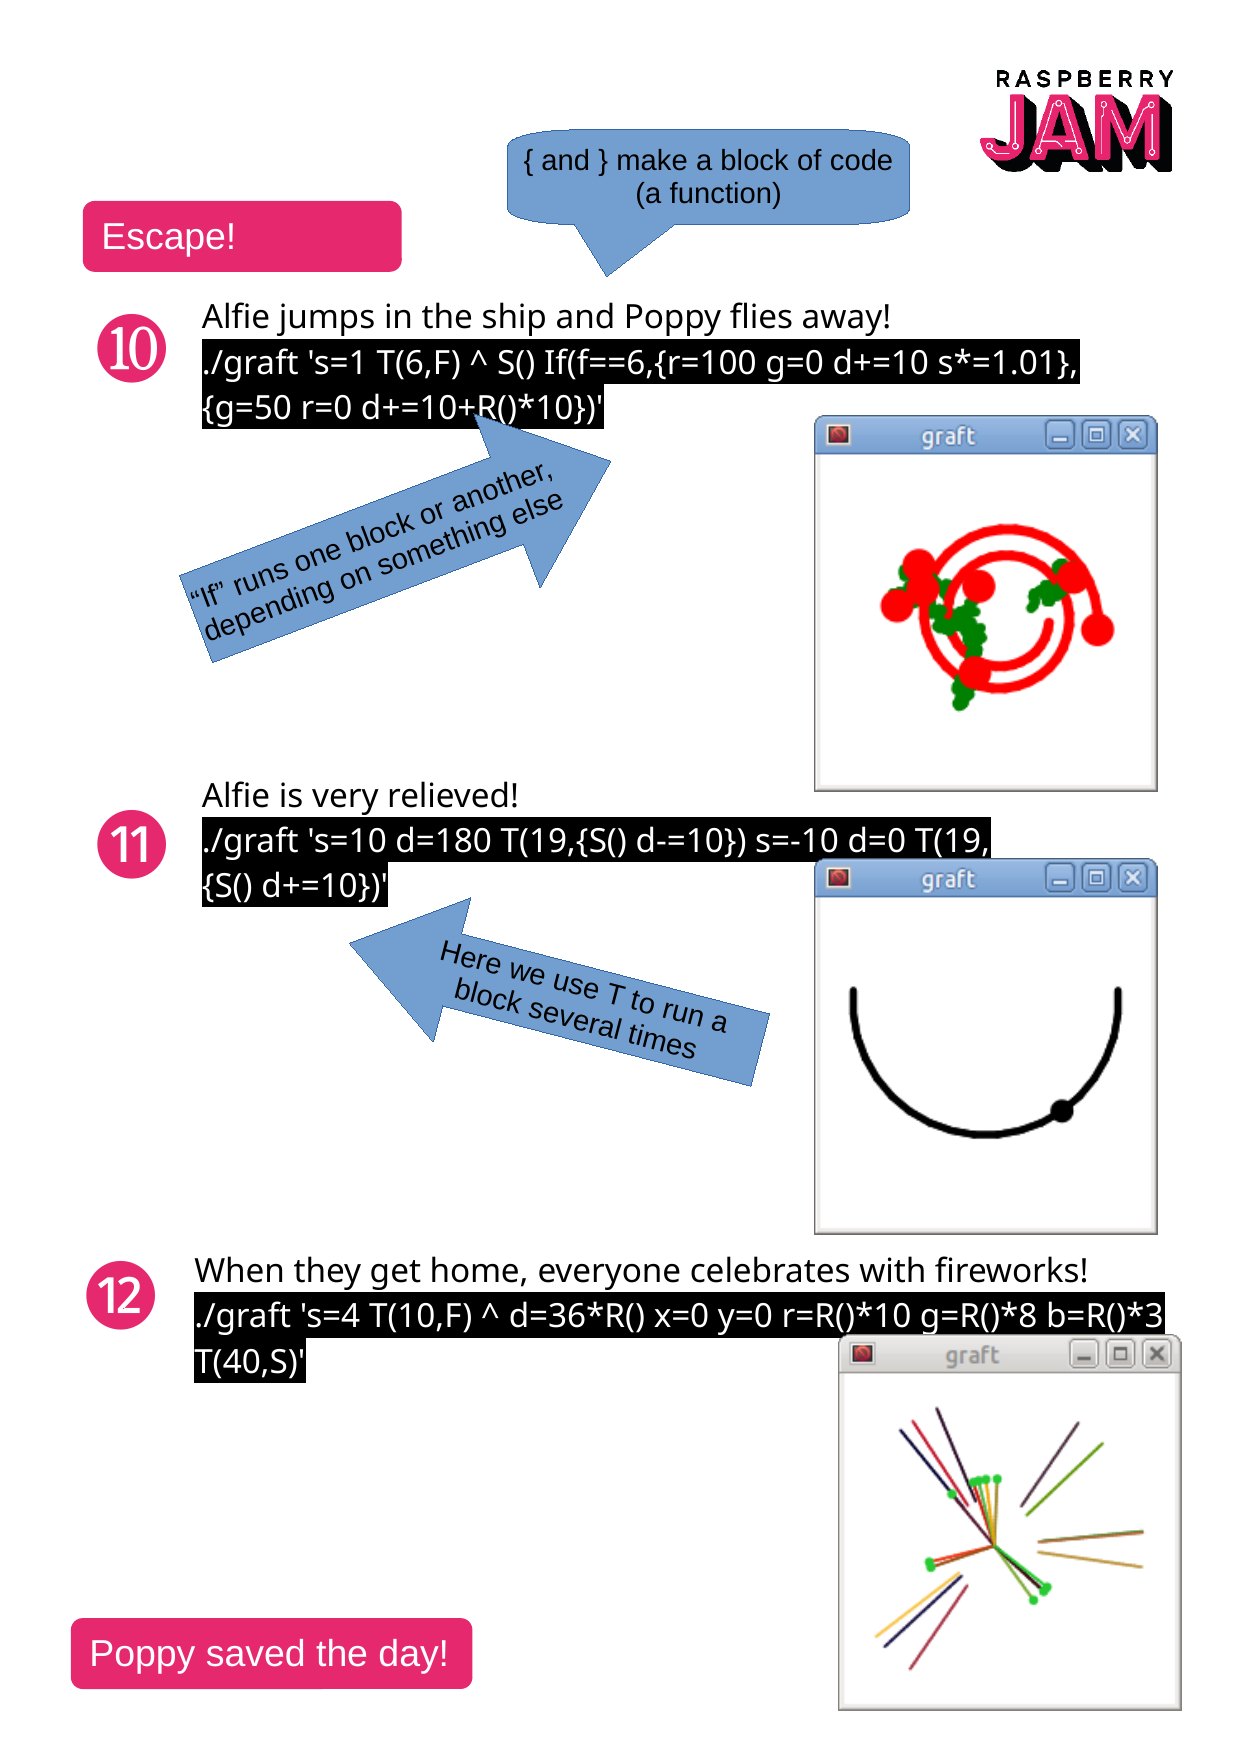

{ and } make a block of code
(a function)
Escape!
❿
Alfie jumps in the ship and Poppy flies away!
./graft 's=1 T(6,F) ^ S() If(f==6,{r=100 g=0 d+=10 s*=1.01},{g=50 r=0 d+=10+R()*10})'
“If” runs one block or another,
depending on something else
⓫
Alfie is very relieved!
./graft 's=10 d=180 T(19,{S() d-=10}) s=-10 d=0 T(19,{S() d+=10})'
Here we use T to run a
block several times
⓬
When they get home, everyone celebrates with fireworks!
./graft 's=4 T(10,F) ^ d=36*R() x=0 y=0 r=R()*10 g=R()*8 b=R()*3 T(40,S)'
Poppy saved the day!